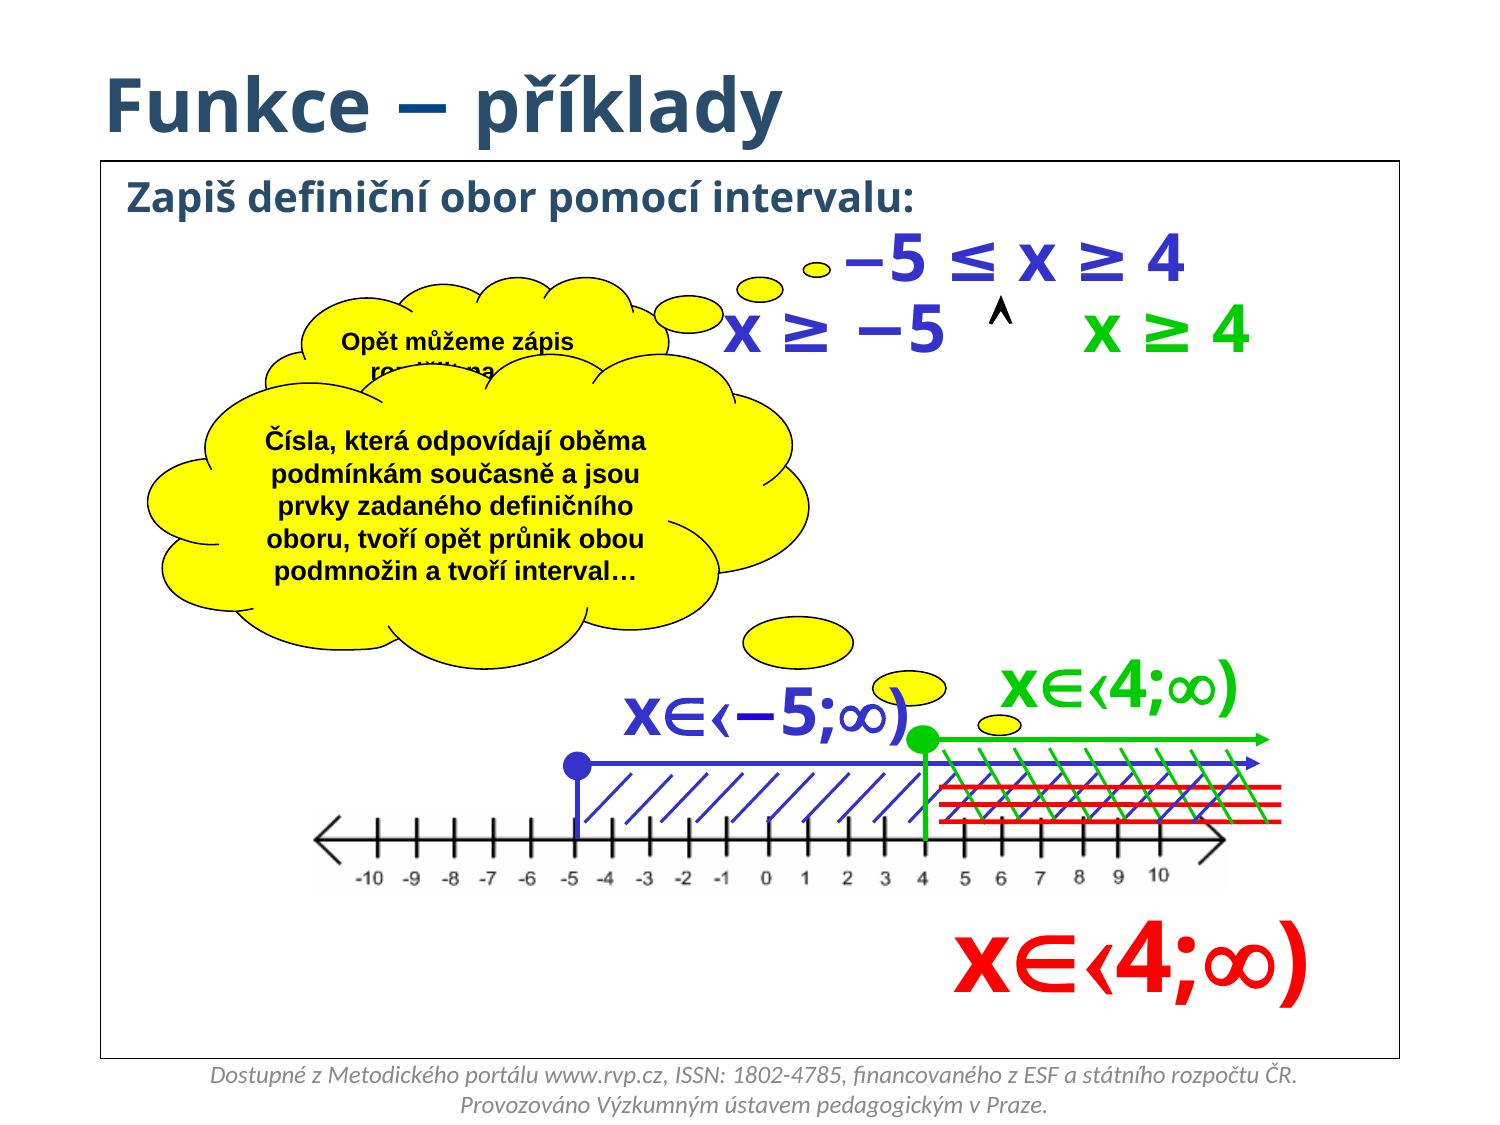

# Funkce − příklady
Zapiš definiční obor pomocí intervalu:
−5 ≤ x ≥ 4
Opět můžeme zápis rozdělit na dva samostatné zápisy platící zároveň.
x ≥ −5

x ≥ 4
Čísla, která odpovídají oběma podmínkám současně a jsou prvky zadaného definičního oboru, tvoří opět průnik obou podmnožin a tvoří interval…
x4;)‏
x−5;)‏
x4;)‏